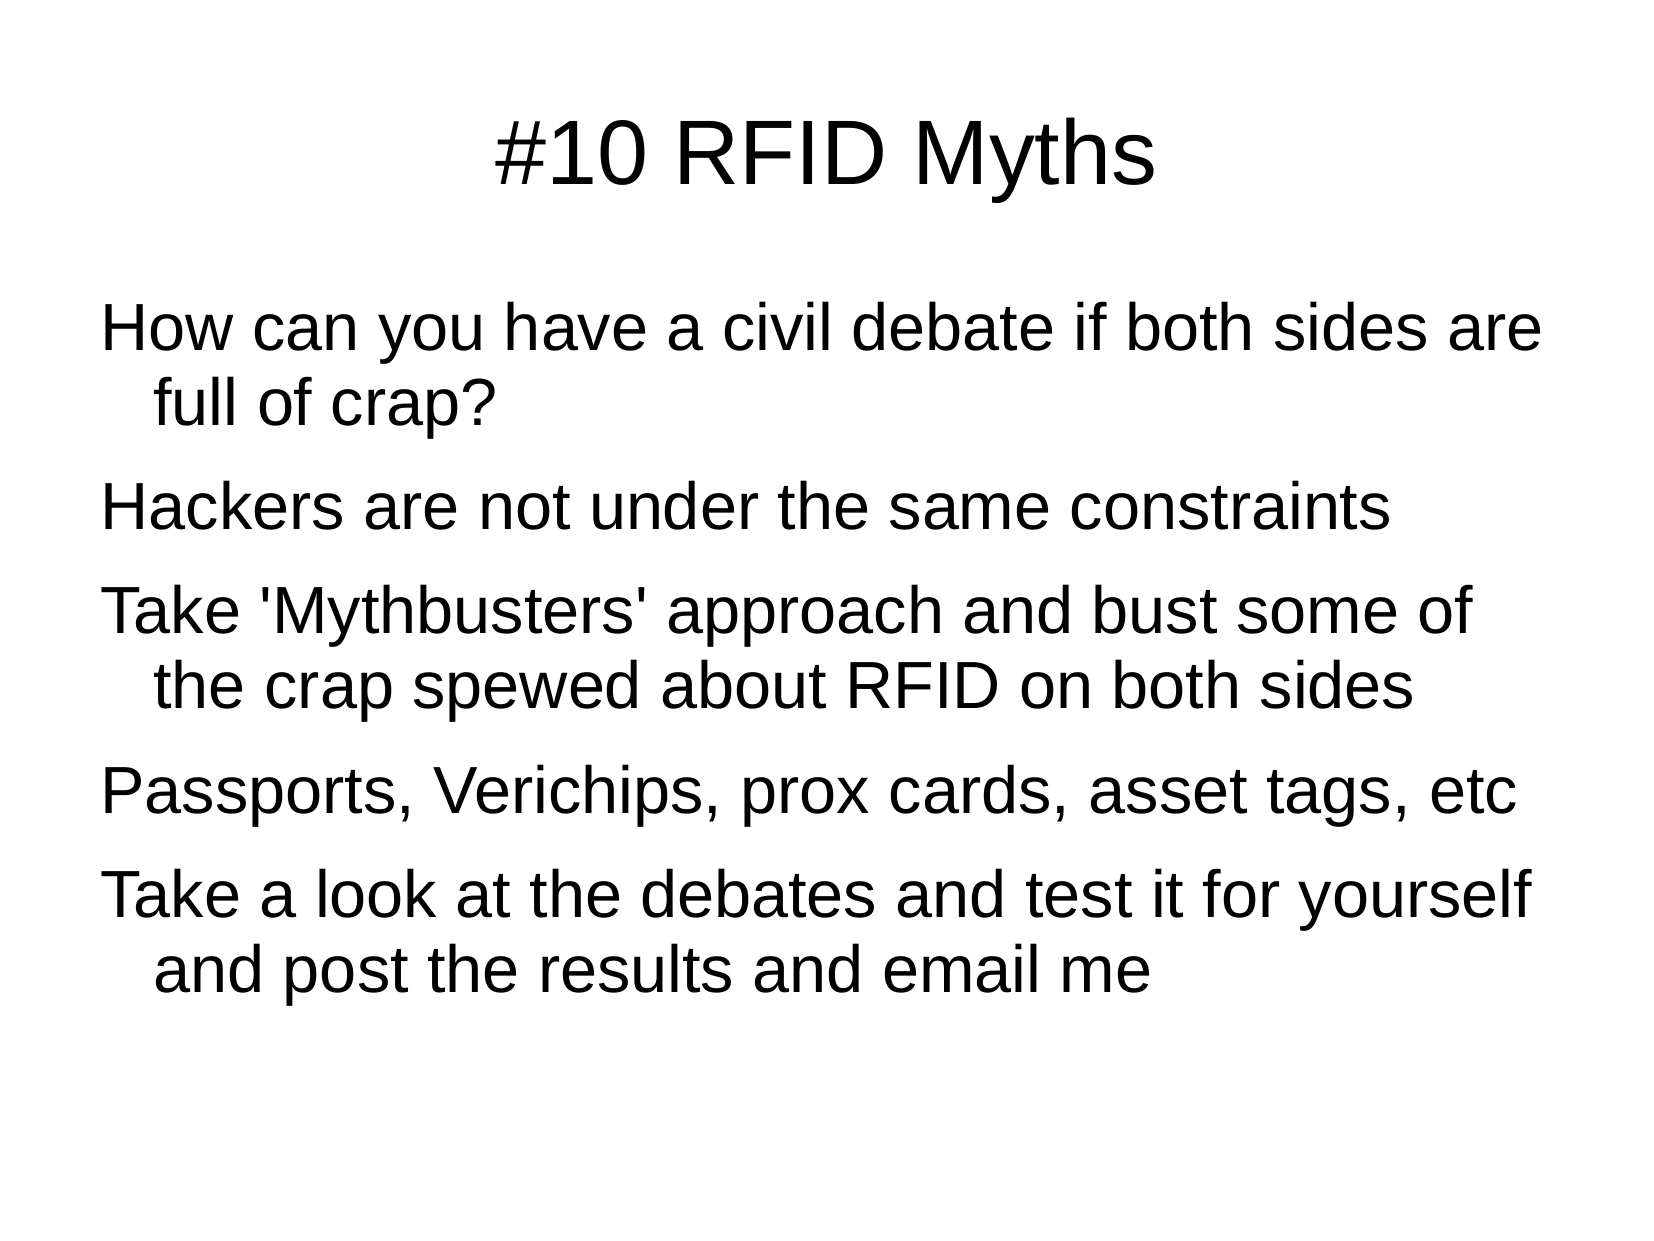

# #10 RFID Myths
How can you have a civil debate if both sides are full of crap?
Hackers are not under the same constraints
Take 'Mythbusters' approach and bust some of the crap spewed about RFID on both sides
Passports, Verichips, prox cards, asset tags, etc
Take a look at the debates and test it for yourself and post the results and email me